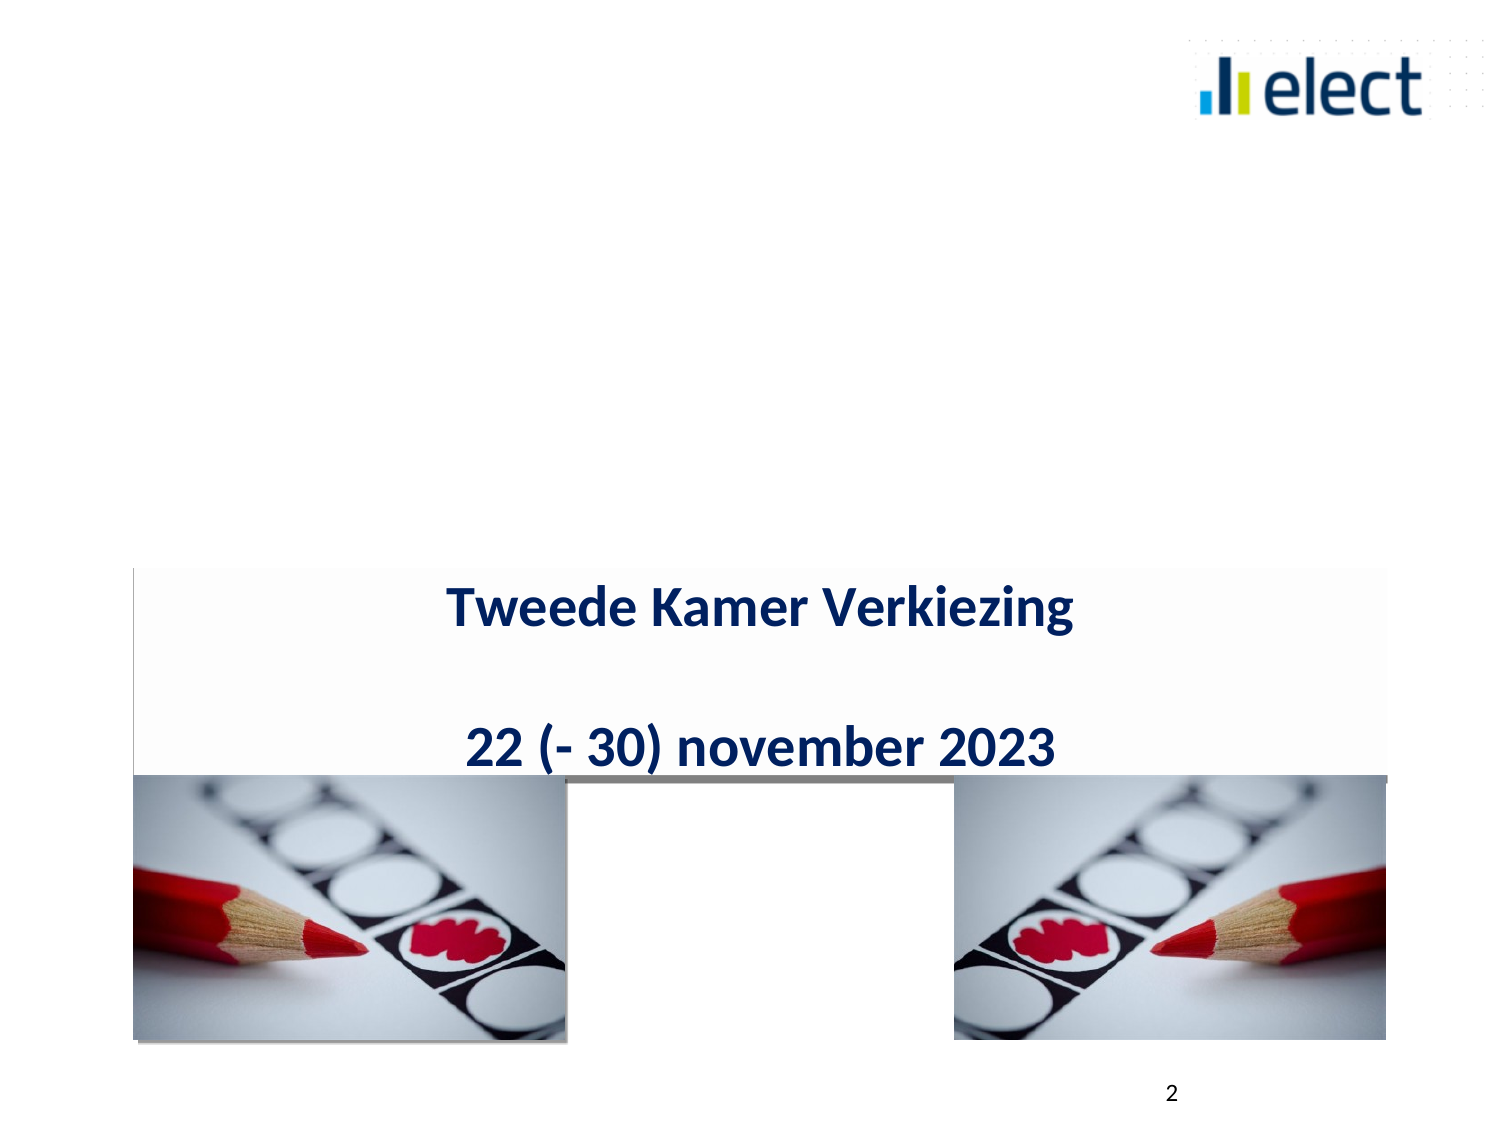

Tweede Kamer Verkiezing
22 (- 30) november 2023